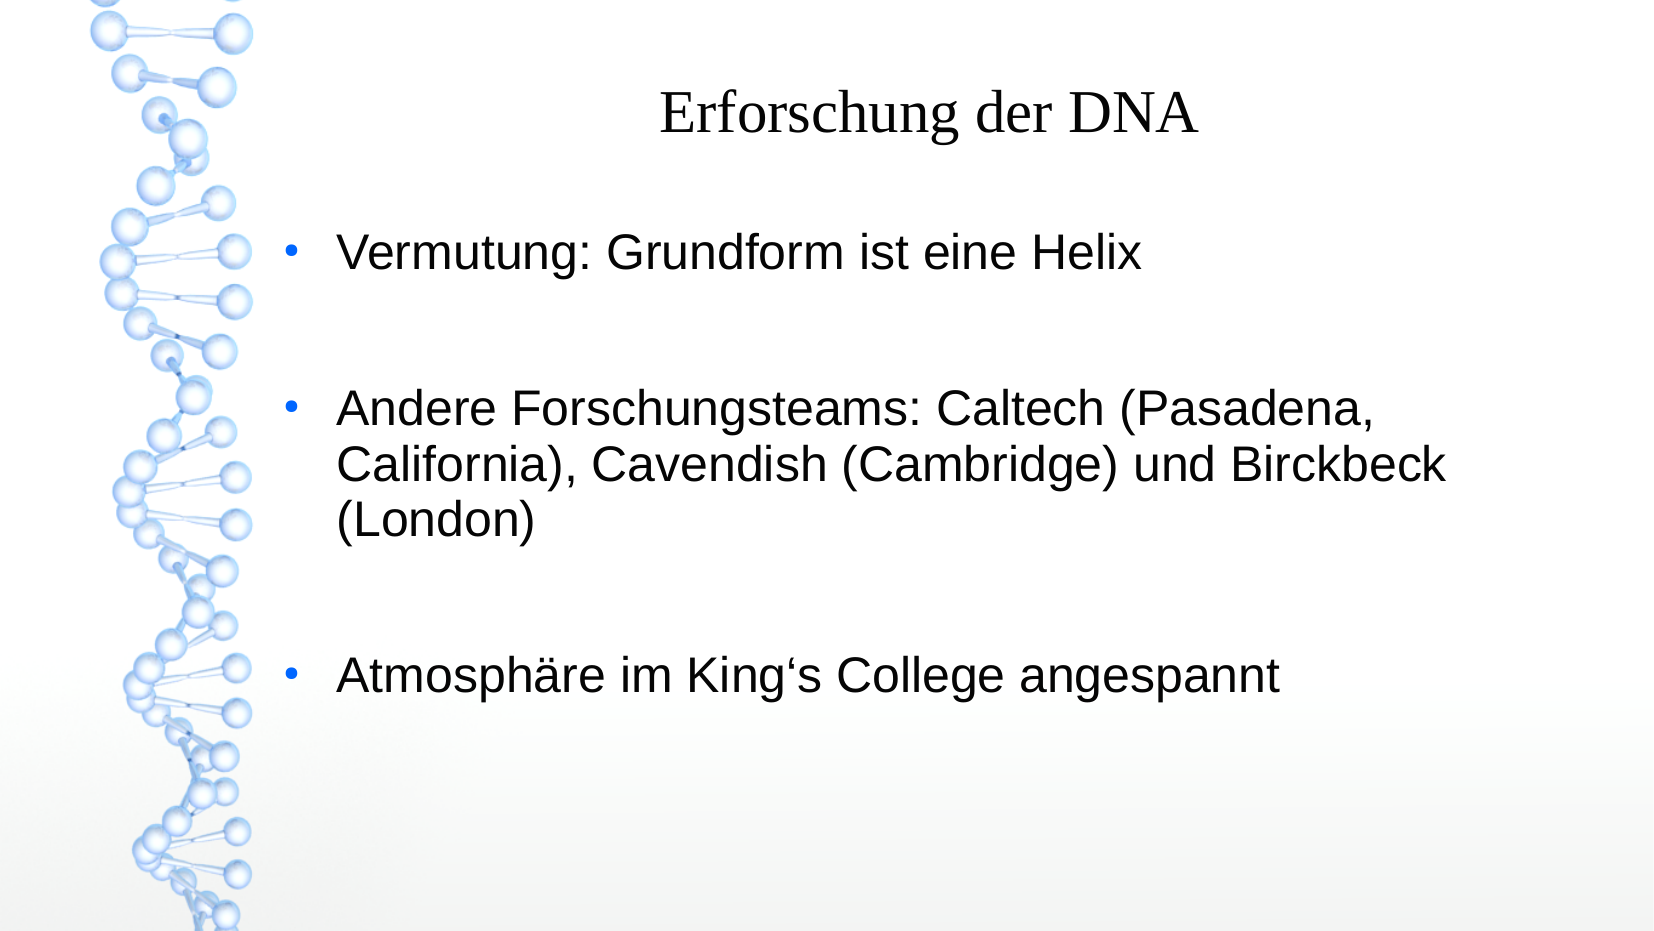

# Erforschung der DNA
Vermutung: Grundform ist eine Helix
Andere Forschungsteams: Caltech (Pasadena, California), Cavendish (Cambridge) und Birckbeck (London)
Atmosphäre im King‘s College angespannt